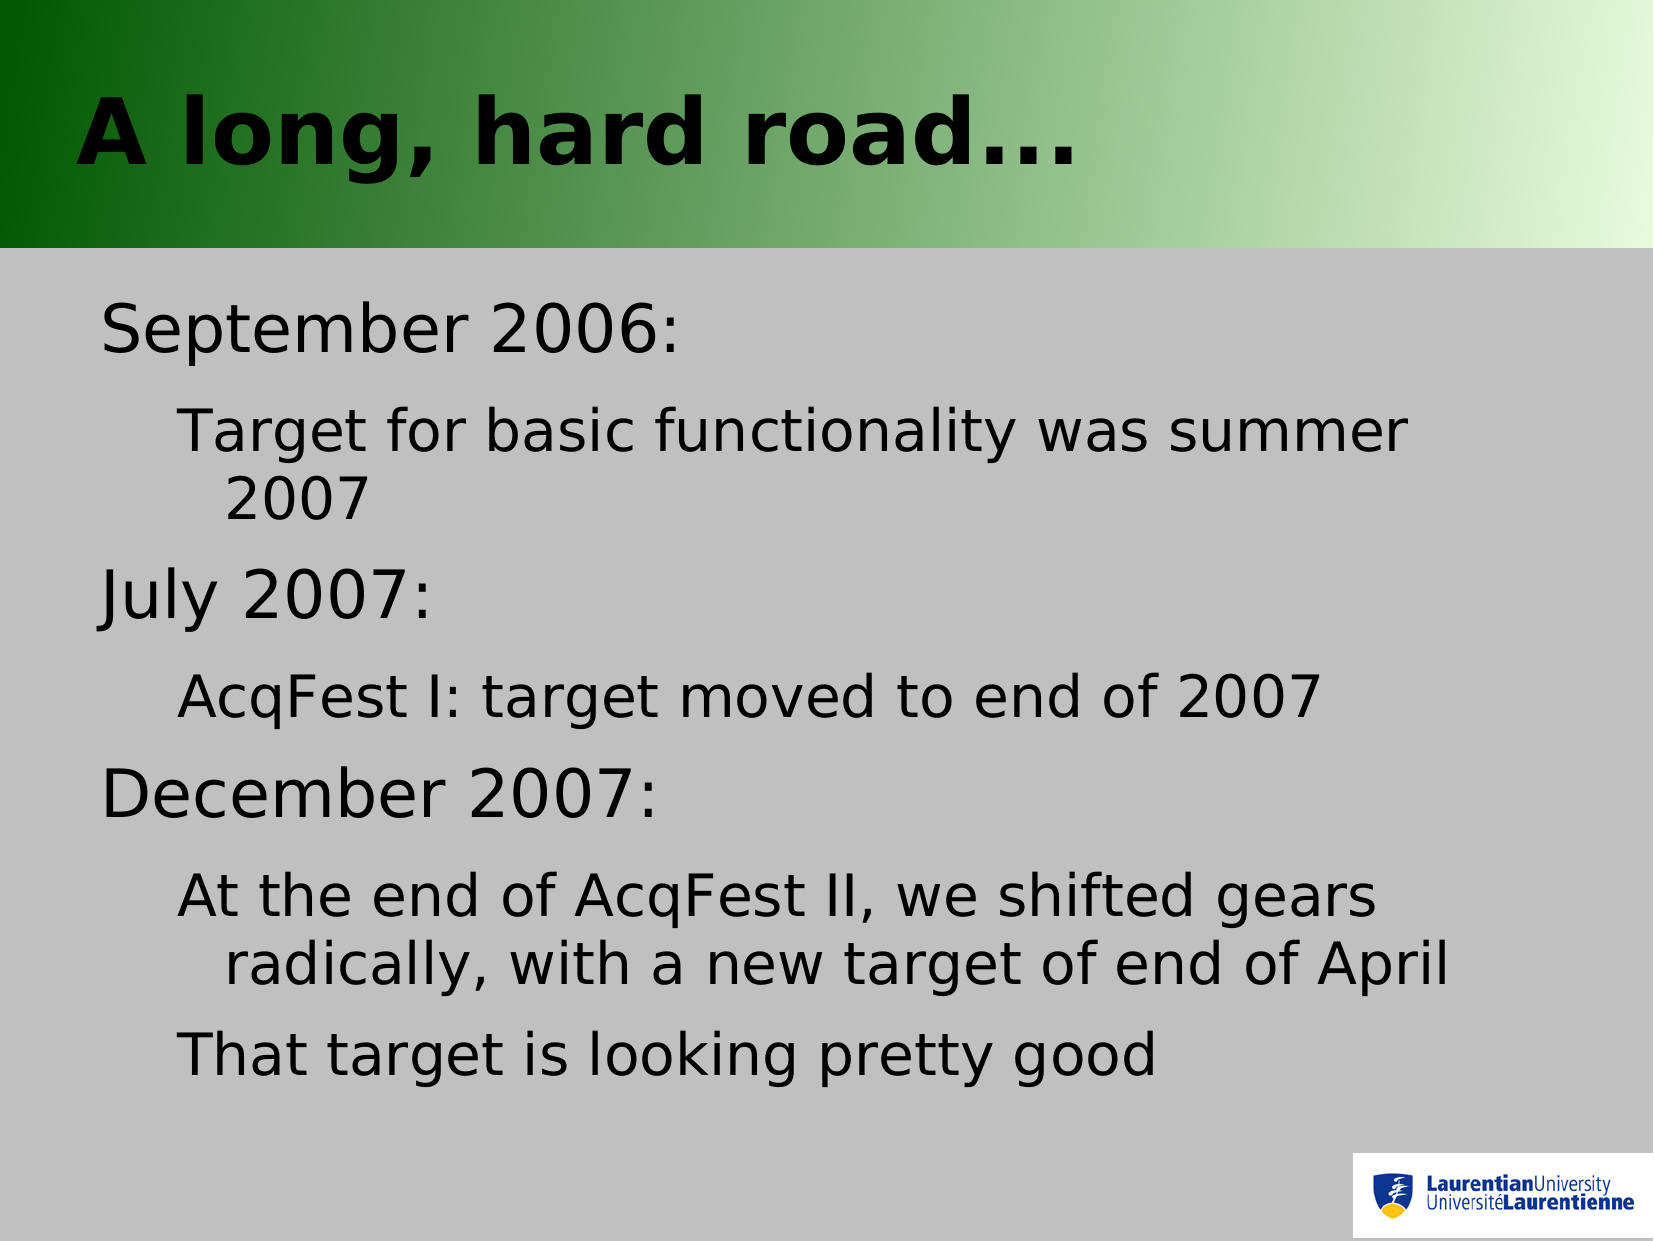

# A long, hard road...
September 2006:
Target for basic functionality was summer 2007
July 2007:
AcqFest I: target moved to end of 2007
December 2007:
At the end of AcqFest II, we shifted gears radically, with a new target of end of April
That target is looking pretty good